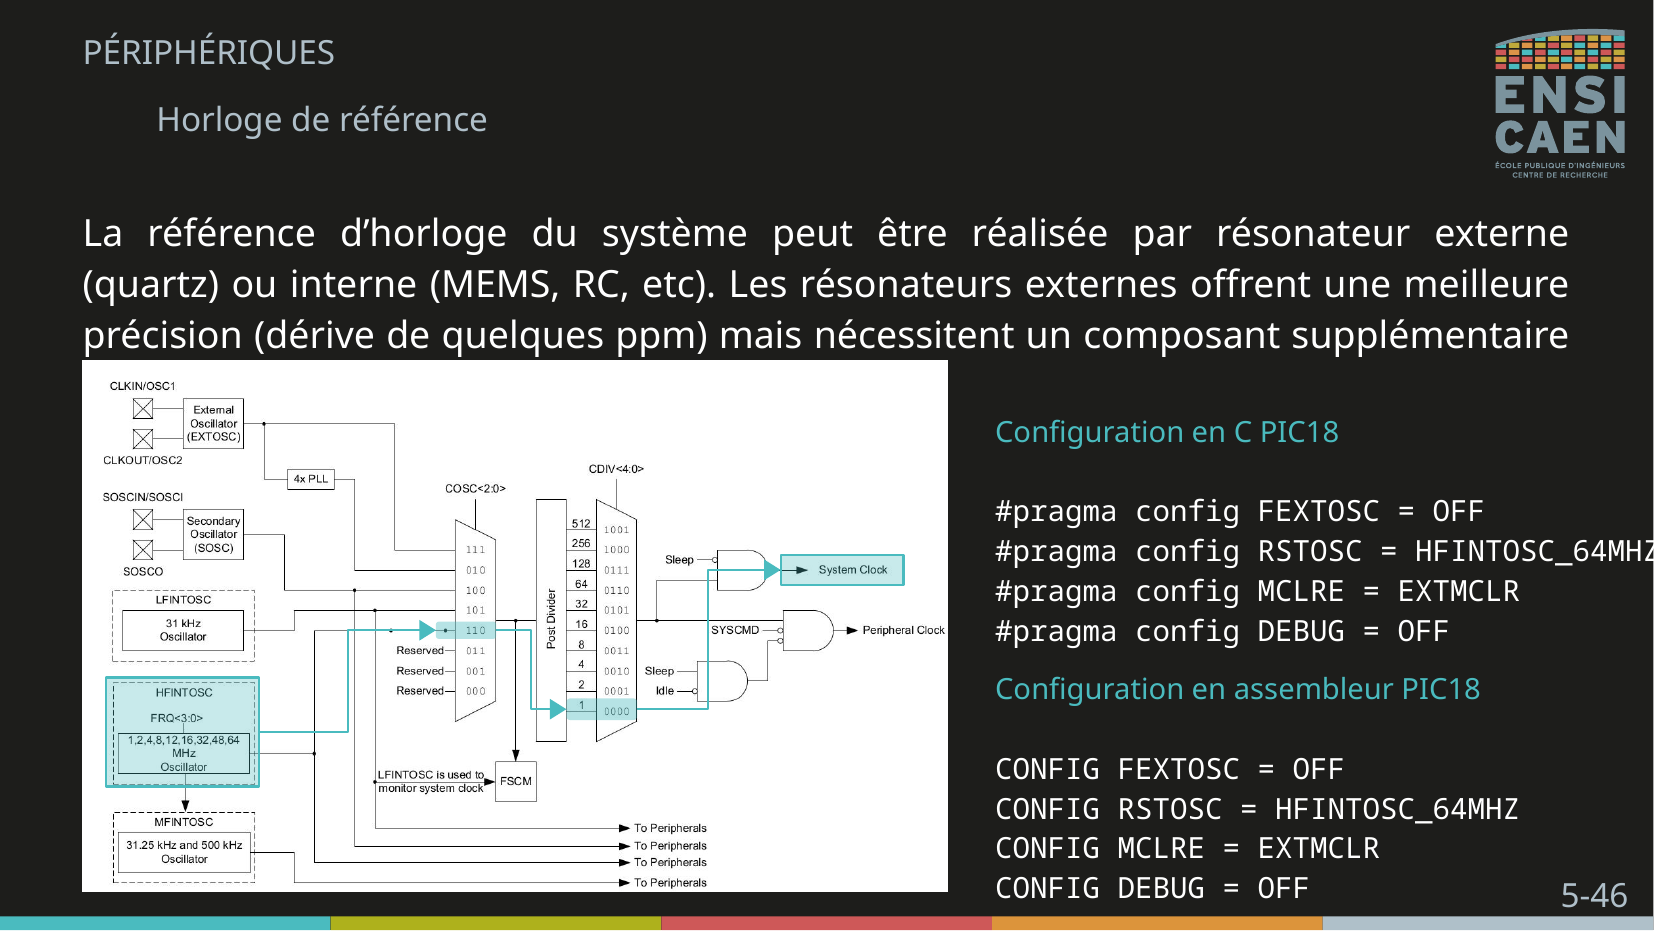

# PÉRIPHÉRIQUES Horloge de référence
La référence d’horloge du système peut être réalisée par résonateur externe (quartz) ou interne (MEMS, RC, etc). Les résonateurs externes offrent une meilleure précision (dérive de quelques ppm) mais nécessitent un composant supplémentaire sur la carte.
Configuration en C PIC18
#pragma config FEXTOSC = OFF
#pragma config RSTOSC = HFINTOSC_64MHZ
#pragma config MCLRE = EXTMCLR
#pragma config DEBUG = OFF
Configuration en assembleur PIC18
CONFIG FEXTOSC = OFF
CONFIG RSTOSC = HFINTOSC_64MHZ
CONFIG MCLRE = EXTMCLR
CONFIG DEBUG = OFF